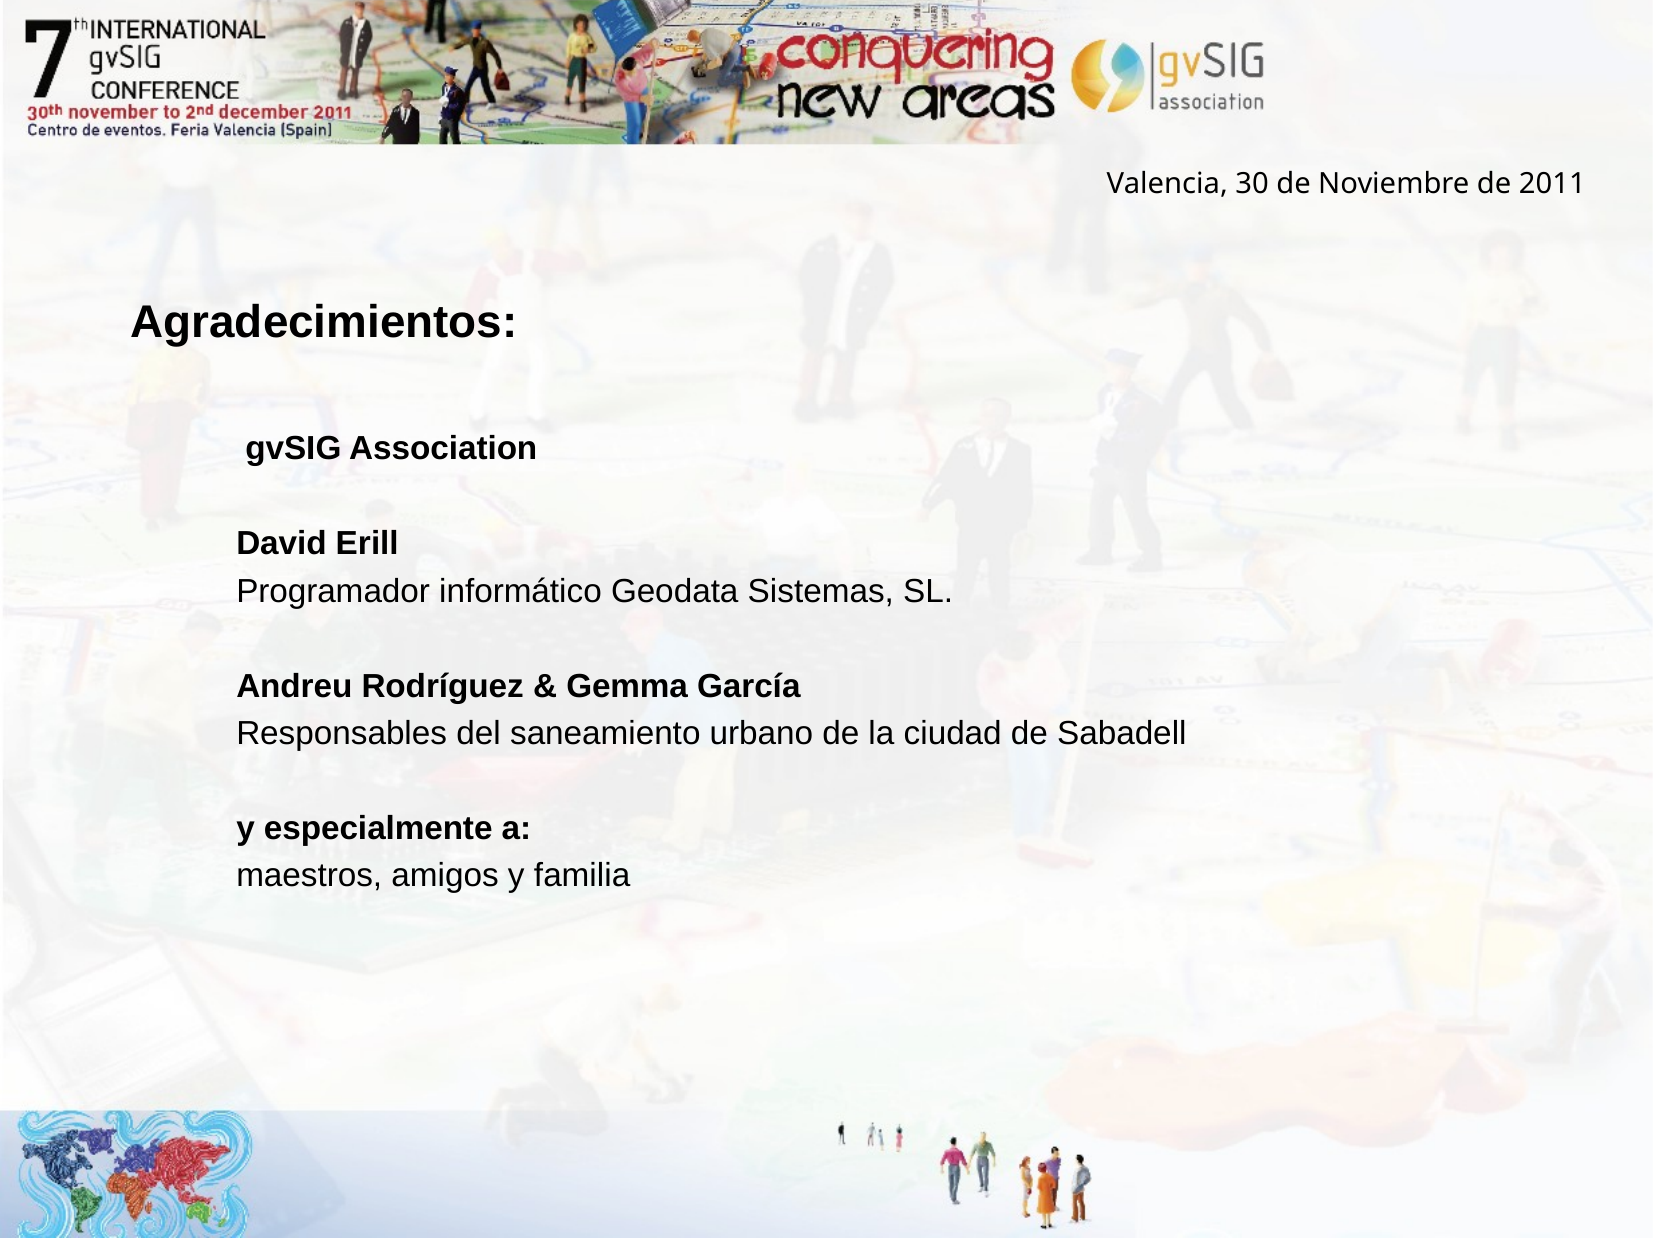

# Valencia, 30 de Noviembre de 2011
 Agradecimientos:
 gvSIG Association
David Erill
Programador informático Geodata Sistemas, SL.
Andreu Rodríguez & Gemma García
Responsables del saneamiento urbano de la ciudad de Sabadell
y especialmente a:
maestros, amigos y familia